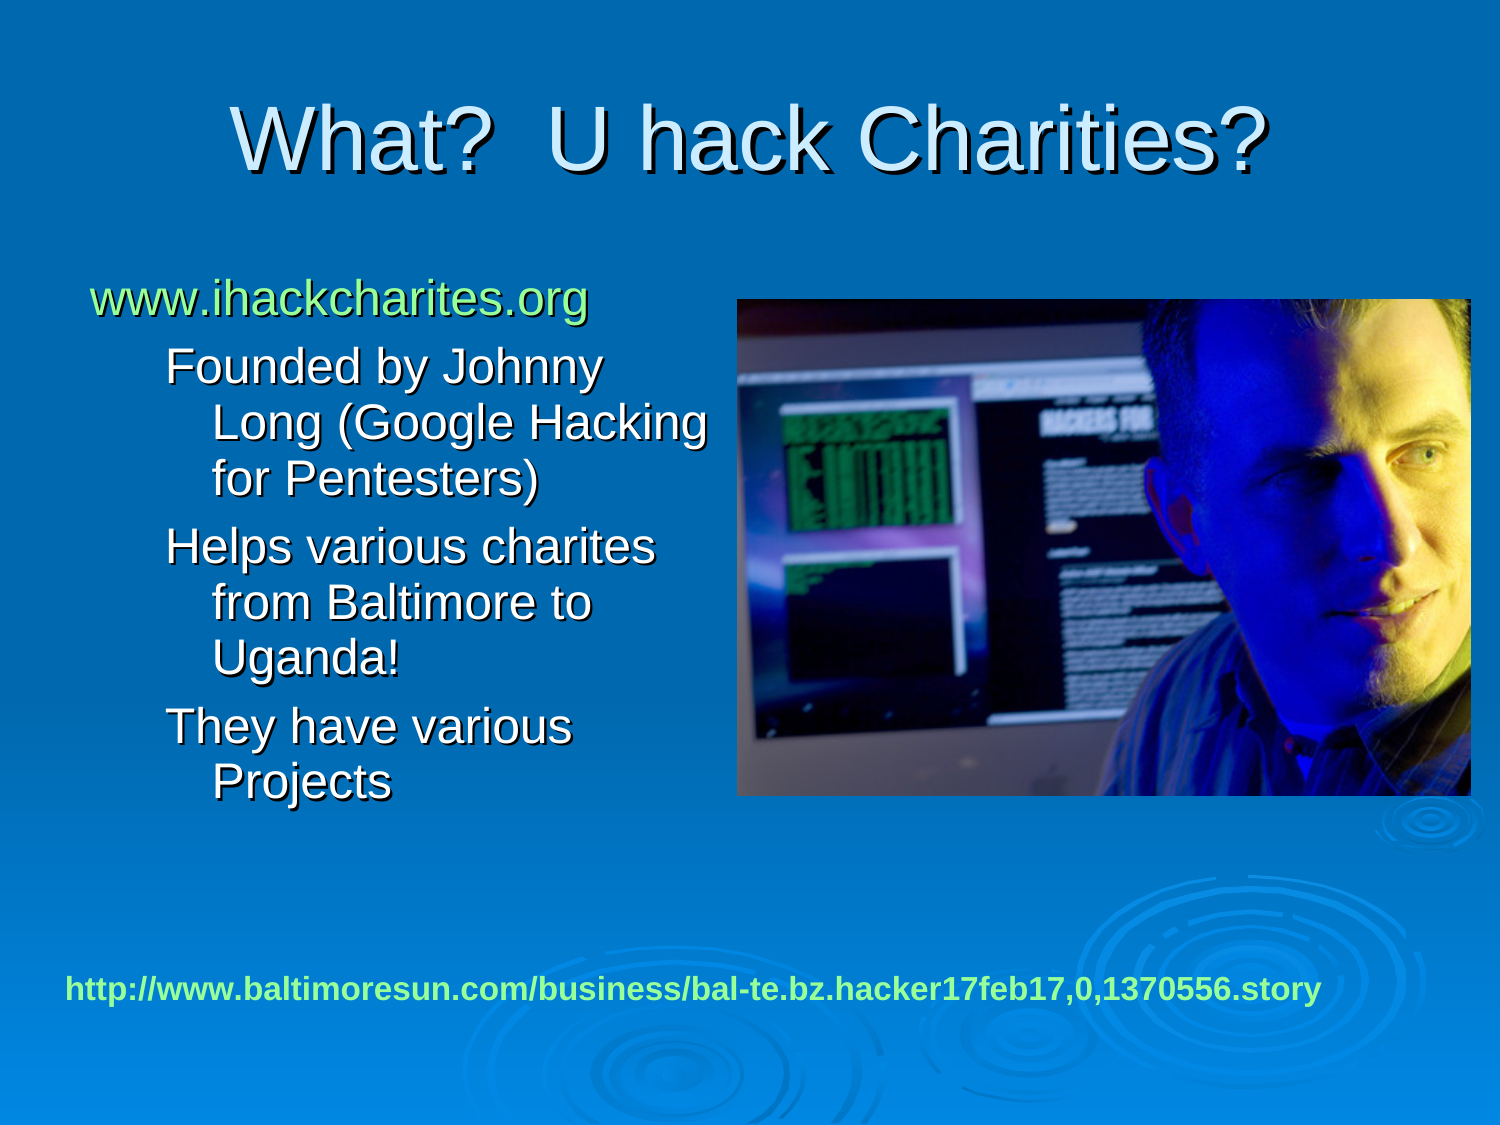

# What? U hack Charities?
www.ihackcharites.org
Founded by Johnny Long (Google Hacking for Pentesters)
Helps various charites from Baltimore to Uganda!
They have various Projects
http://www.baltimoresun.com/business/bal-te.bz.hacker17feb17,0,1370556.story